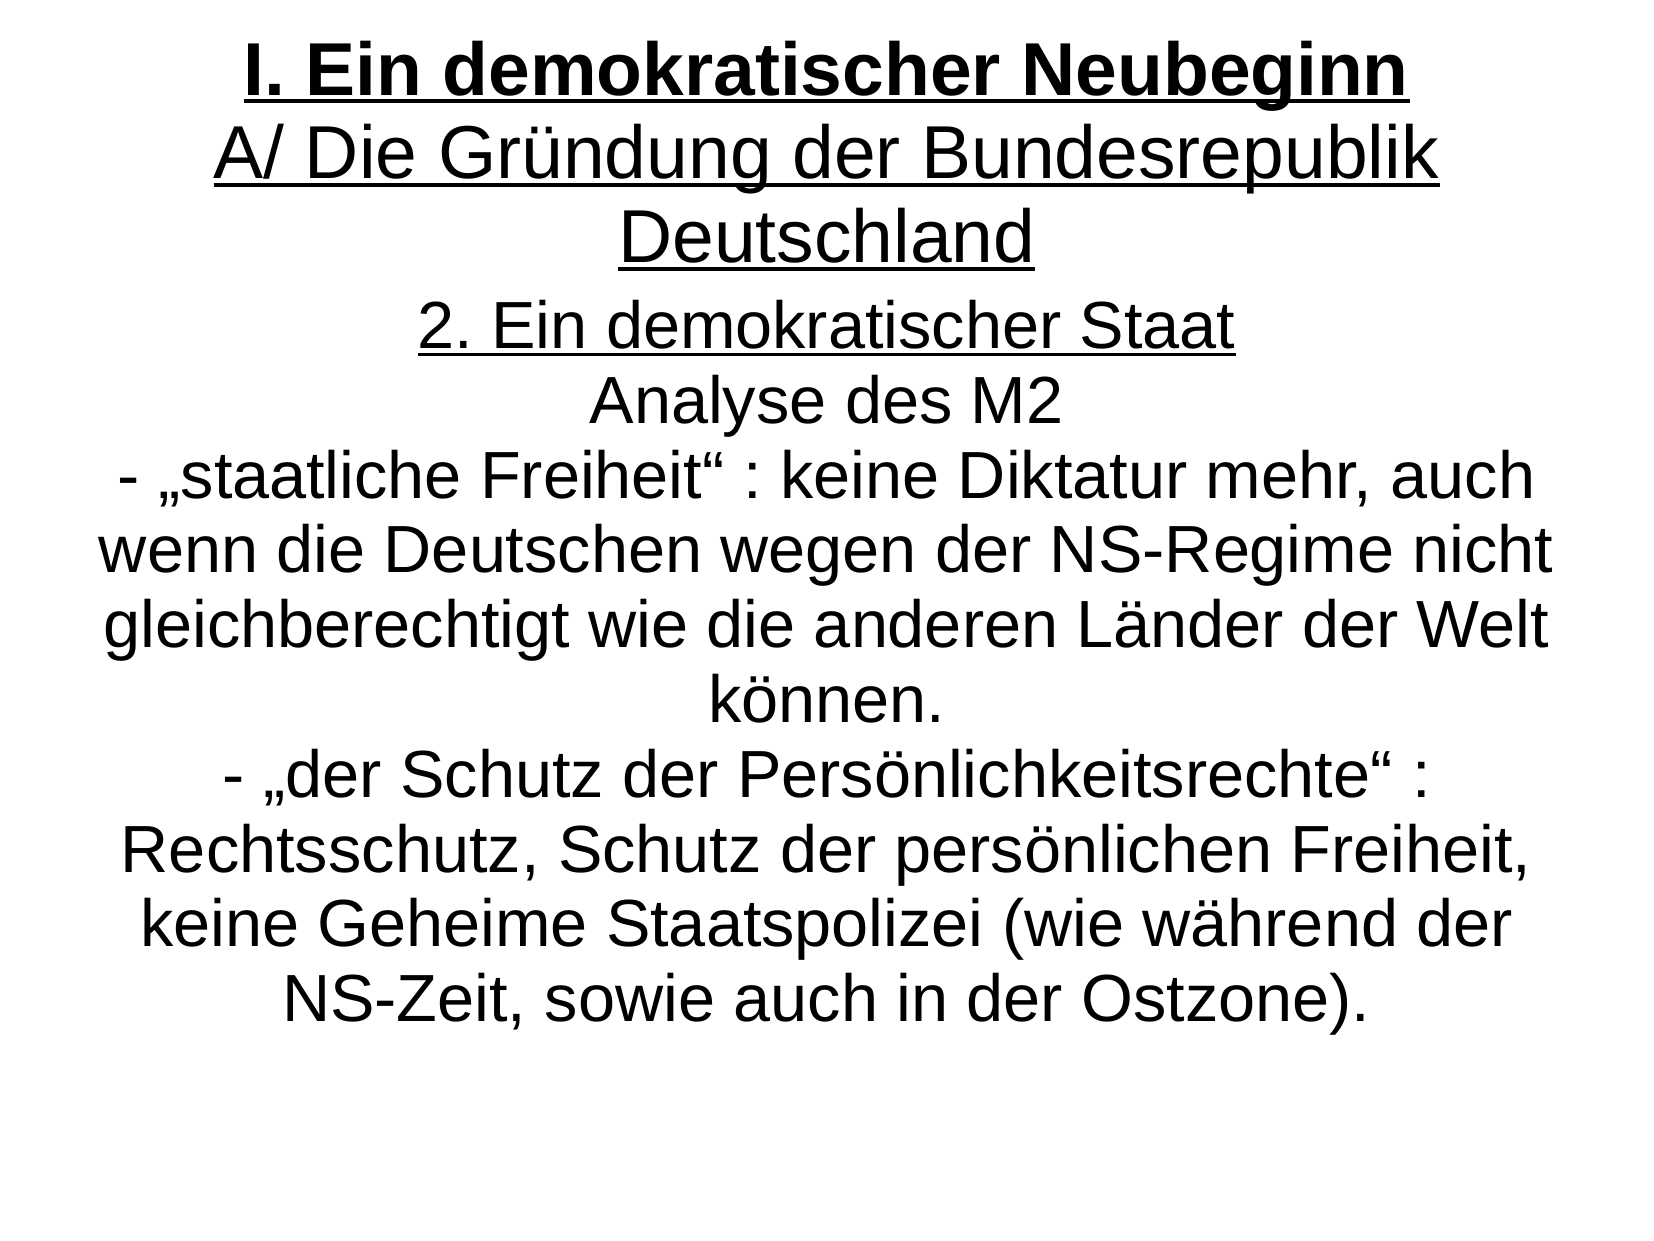

# I. Ein demokratischer Neubeginn A/ Die Gründung der Bundesrepublik Deutschland
2. Ein demokratischer Staat
Analyse des M2
- „staatliche Freiheit“ : keine Diktatur mehr, auch wenn die Deutschen wegen der NS-Regime nicht gleichberechtigt wie die anderen Länder der Welt können.
- „der Schutz der Persönlichkeitsrechte“ : Rechtsschutz, Schutz der persönlichen Freiheit, keine Geheime Staatspolizei (wie während der NS-Zeit, sowie auch in der Ostzone).